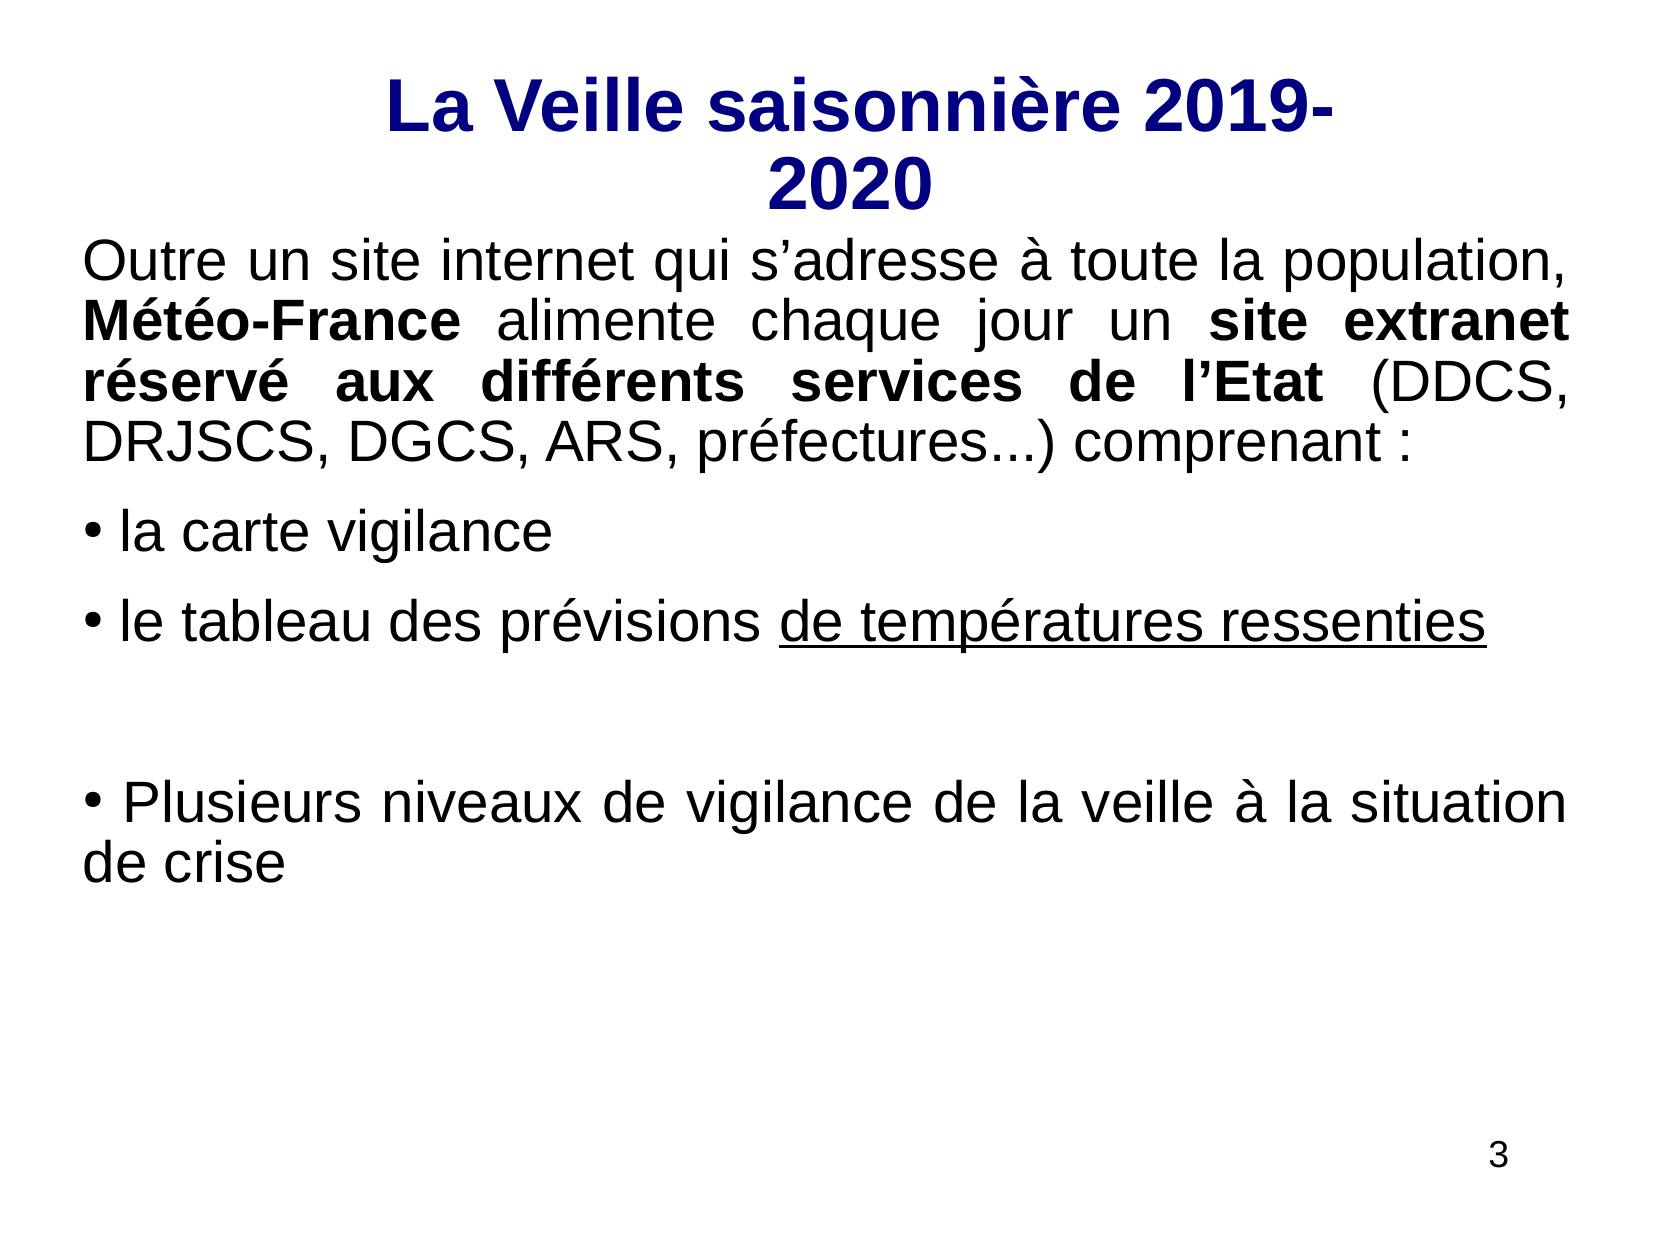

La Veille saisonnière 2019-2020
# Outre un site internet qui s’adresse à toute la population, Météo-France alimente chaque jour un site extranet réservé aux différents services de l’Etat (DDCS, DRJSCS, DGCS, ARS, préfectures...) comprenant :
 la carte vigilance
 le tableau des prévisions de températures ressenties
 Plusieurs niveaux de vigilance de la veille à la situation de crise